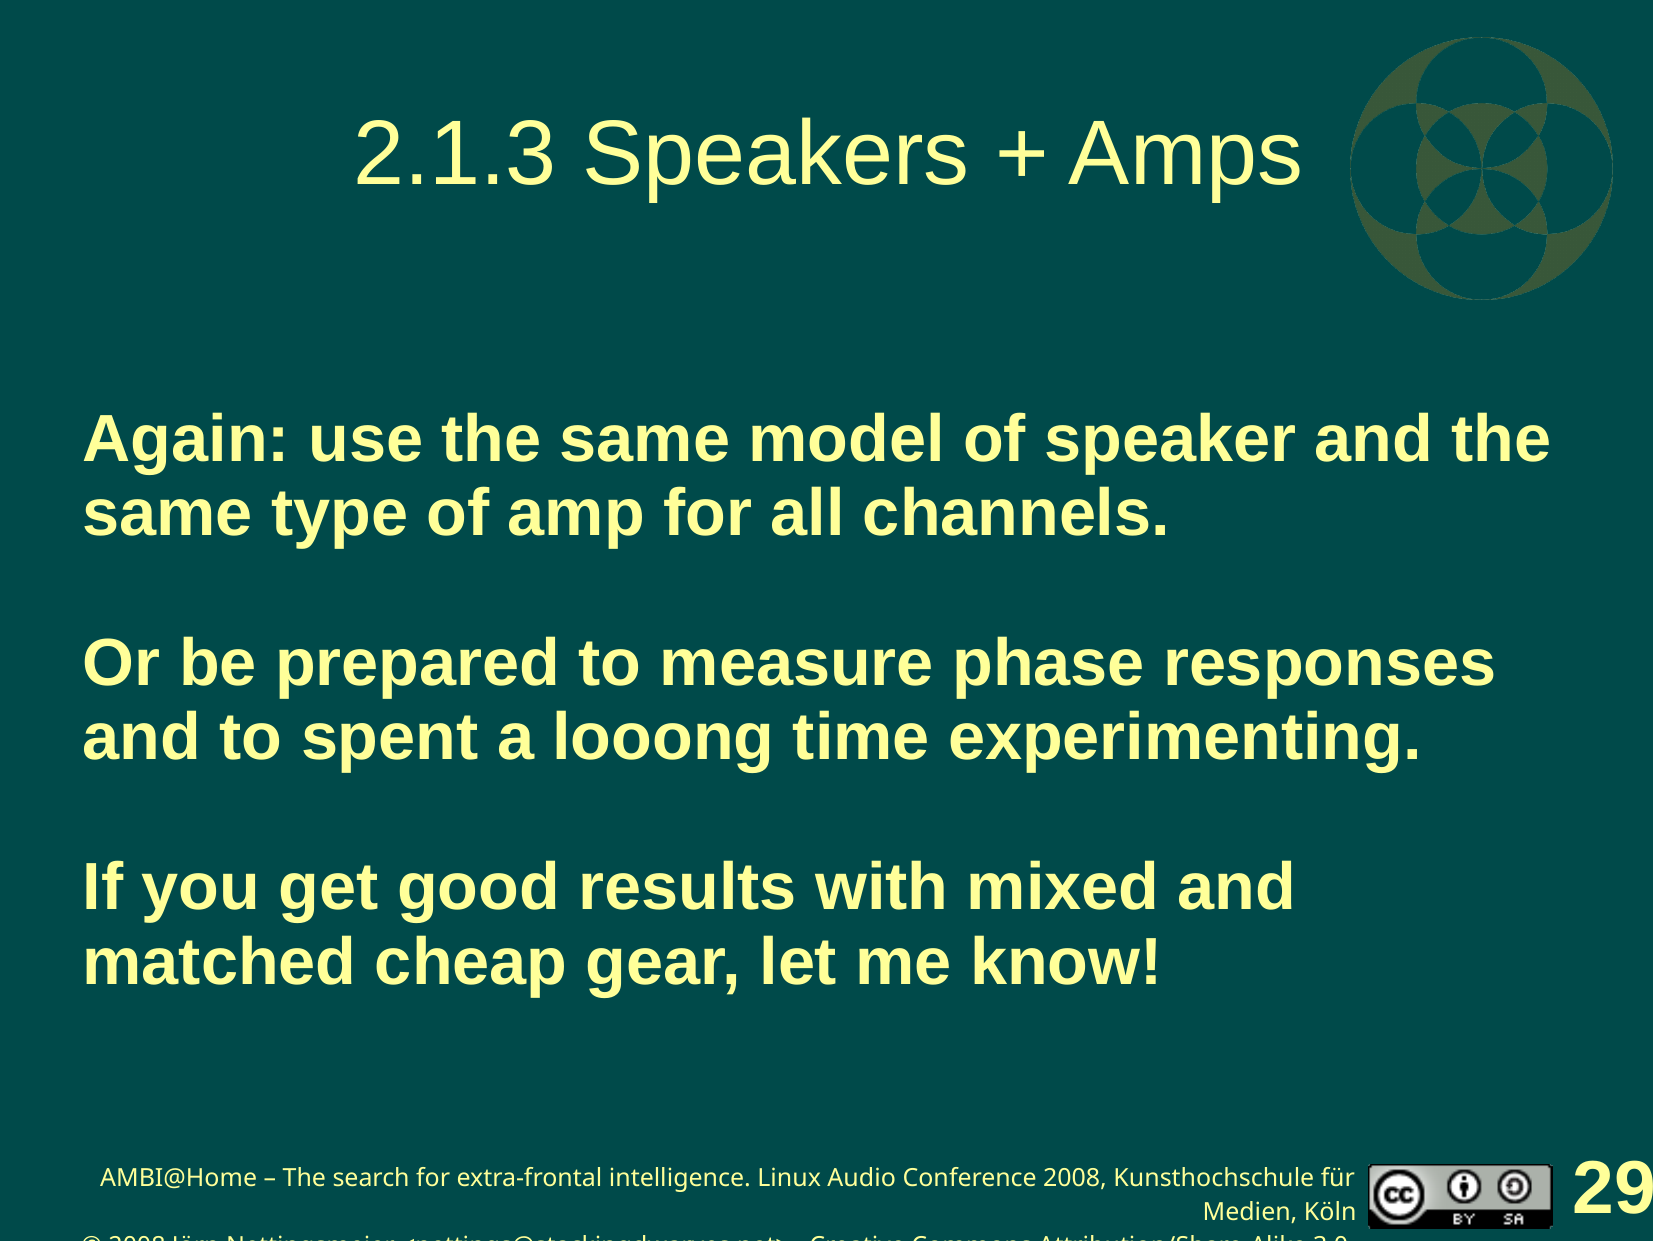

# 2.1.3 Speakers + Amps
Again: use the same model of speaker and the same type of amp for all channels.
Or be prepared to measure phase responses and to spent a looong time experimenting.
If you get good results with mixed and matched cheap gear, let me know!